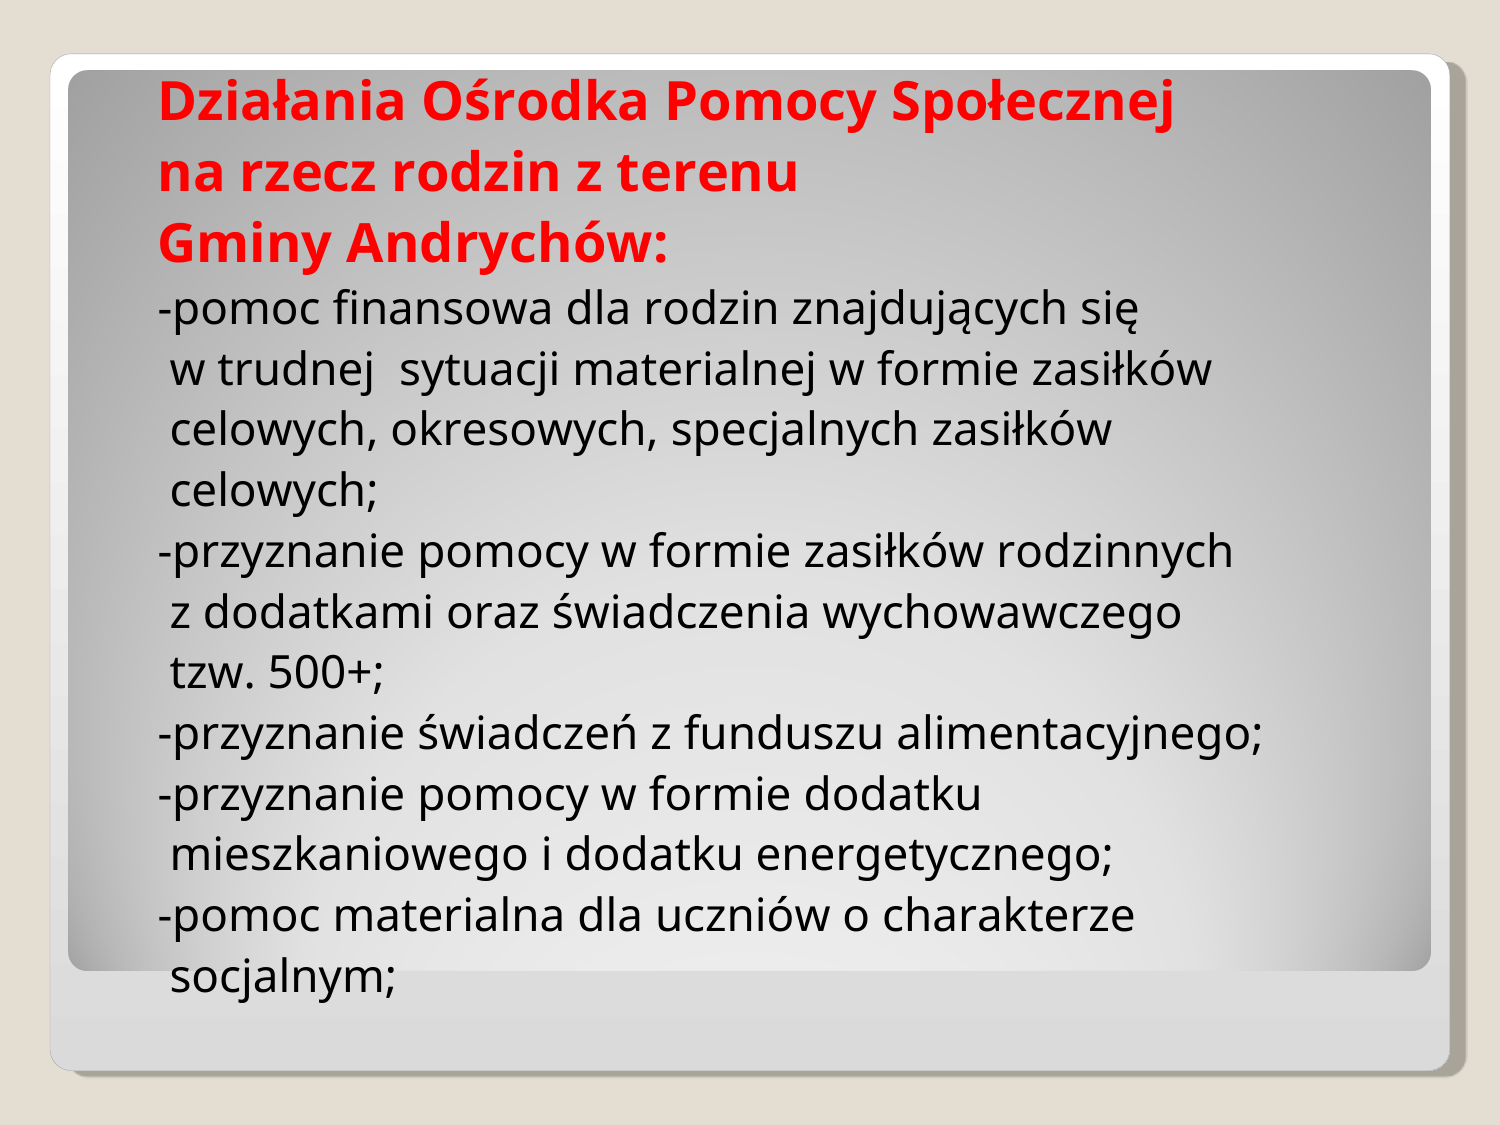

Działania Ośrodka Pomocy Społecznej
na rzecz rodzin z terenu
Gminy Andrychów:
-pomoc finansowa dla rodzin znajdujących się
 w trudnej sytuacji materialnej w formie zasiłków
 celowych, okresowych, specjalnych zasiłków
 celowych;
-przyznanie pomocy w formie zasiłków rodzinnych
 z dodatkami oraz świadczenia wychowawczego
 tzw. 500+;
-przyznanie świadczeń z funduszu alimentacyjnego;
-przyznanie pomocy w formie dodatku
 mieszkaniowego i dodatku energetycznego;
-pomoc materialna dla uczniów o charakterze
 socjalnym;